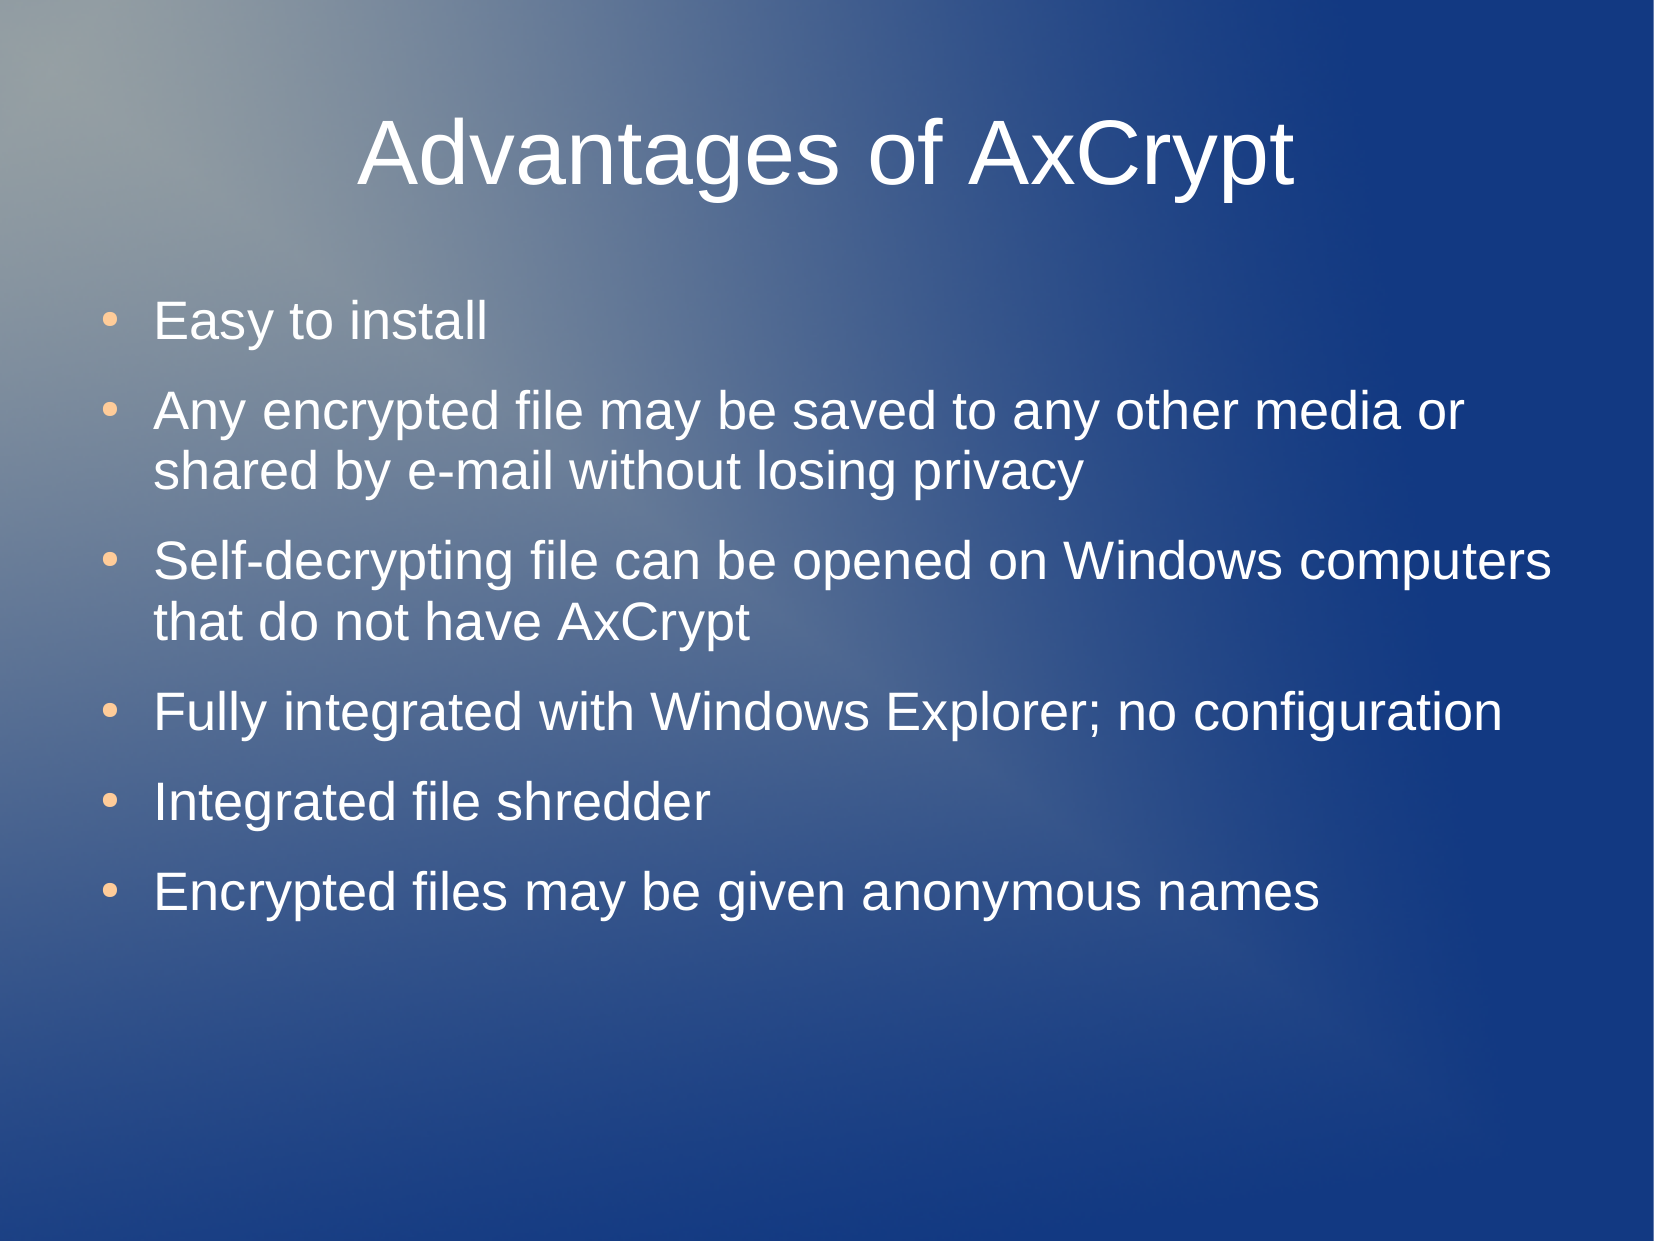

# Advantages of AxCrypt
Easy to install
Any encrypted file may be saved to any other media or shared by e-mail without losing privacy
Self-decrypting file can be opened on Windows computers that do not have AxCrypt
Fully integrated with Windows Explorer; no configuration
Integrated file shredder
Encrypted files may be given anonymous names